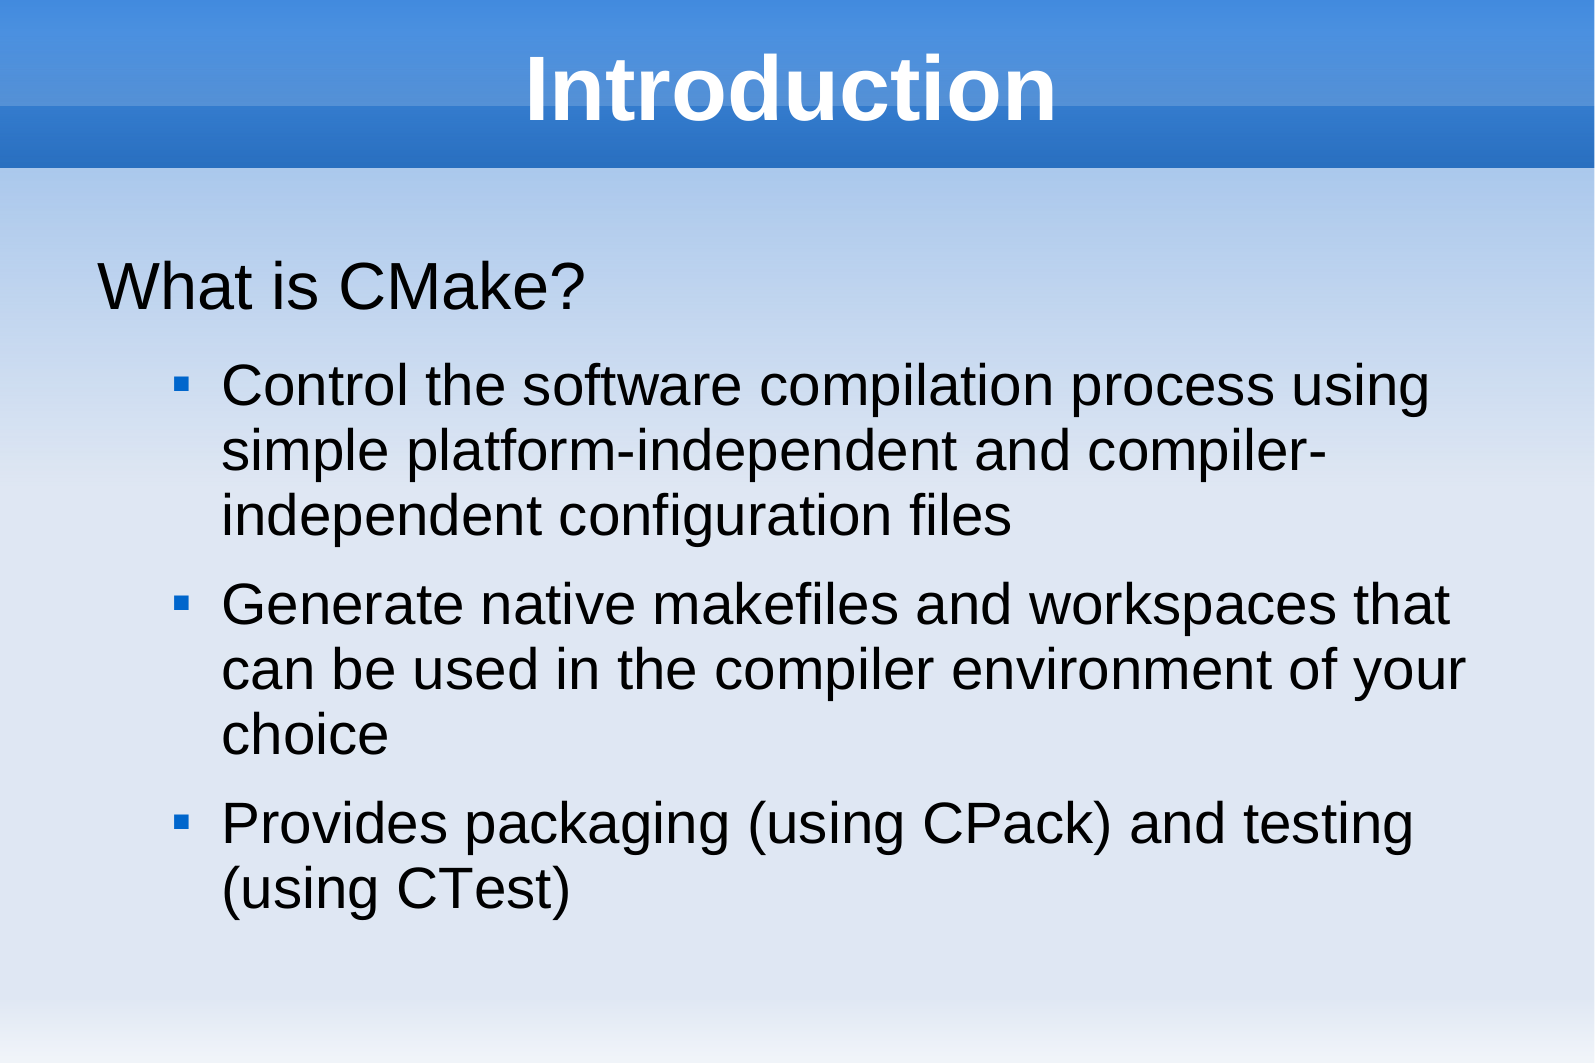

# Introduction
What is CMake?
Control the software compilation process using simple platform-independent and compiler-independent configuration files
Generate native makefiles and workspaces that can be used in the compiler environment of your choice
Provides packaging (using CPack) and testing (using CTest)